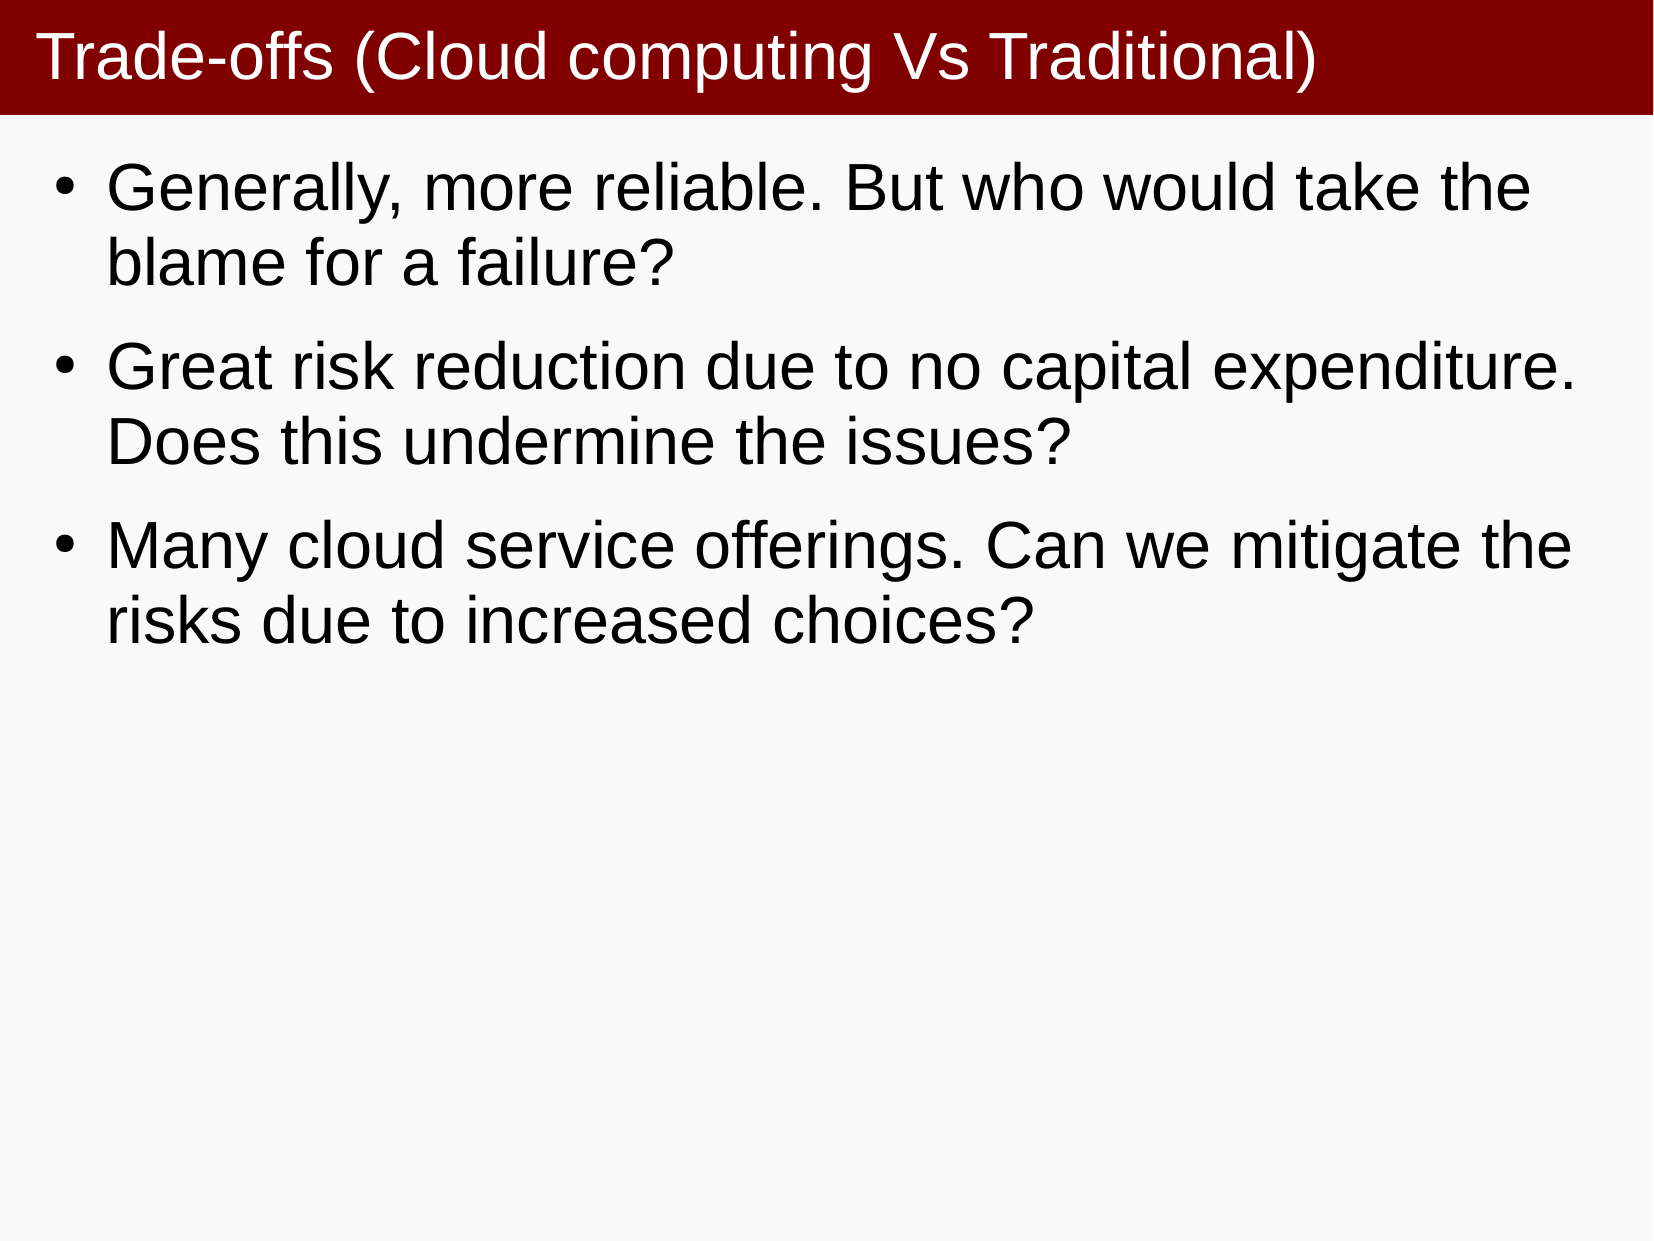

# Trade-offs (Cloud computing Vs Traditional)
Generally, more reliable. But who would take the blame for a failure?
Great risk reduction due to no capital expenditure. Does this undermine the issues?
Many cloud service offerings. Can we mitigate the risks due to increased choices?